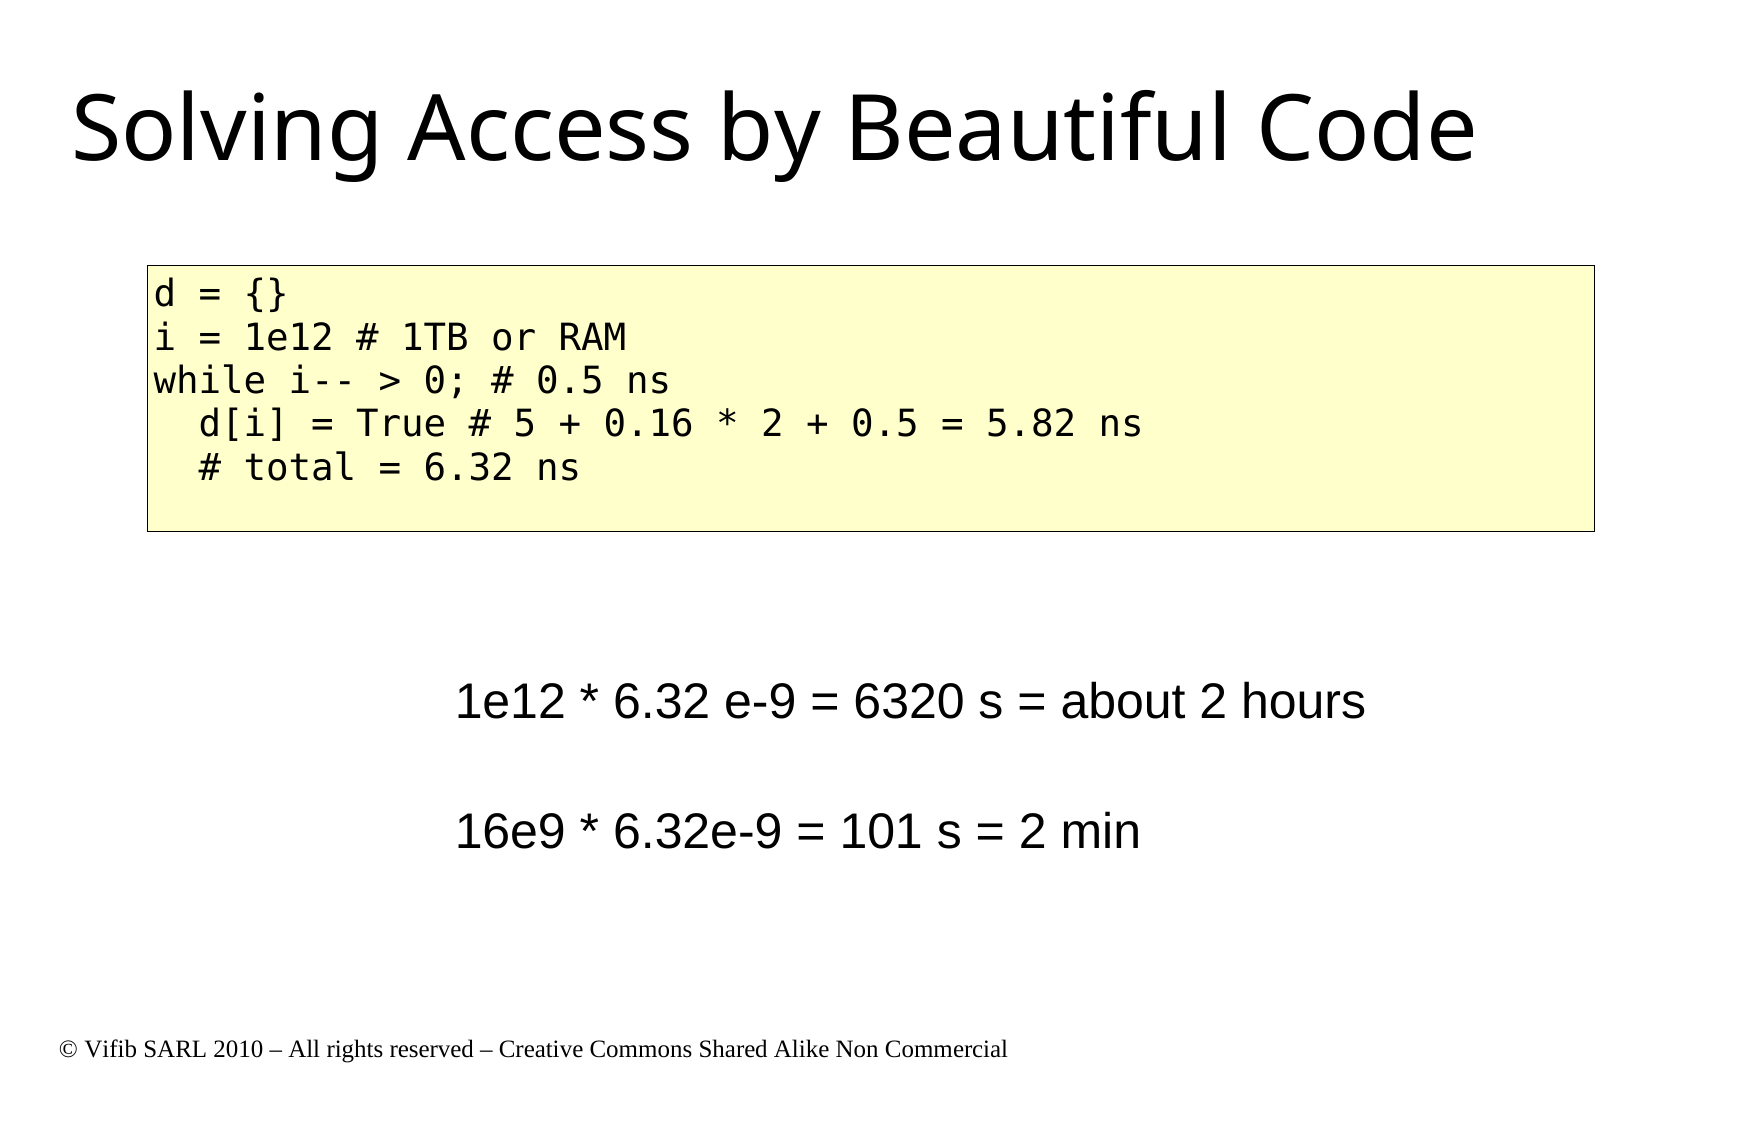

# Solving Access by Beautiful Code
d = {}
i = 1e12 # 1TB or RAM
while i-- > 0; # 0.5 ns
 d[i] = True # 5 + 0.16 * 2 + 0.5 = 5.82 ns
 # total = 6.32 ns
1e12 * 6.32 e-9 = 6320 s = about 2 hours
16e9 * 6.32e-9 = 101 s = 2 min